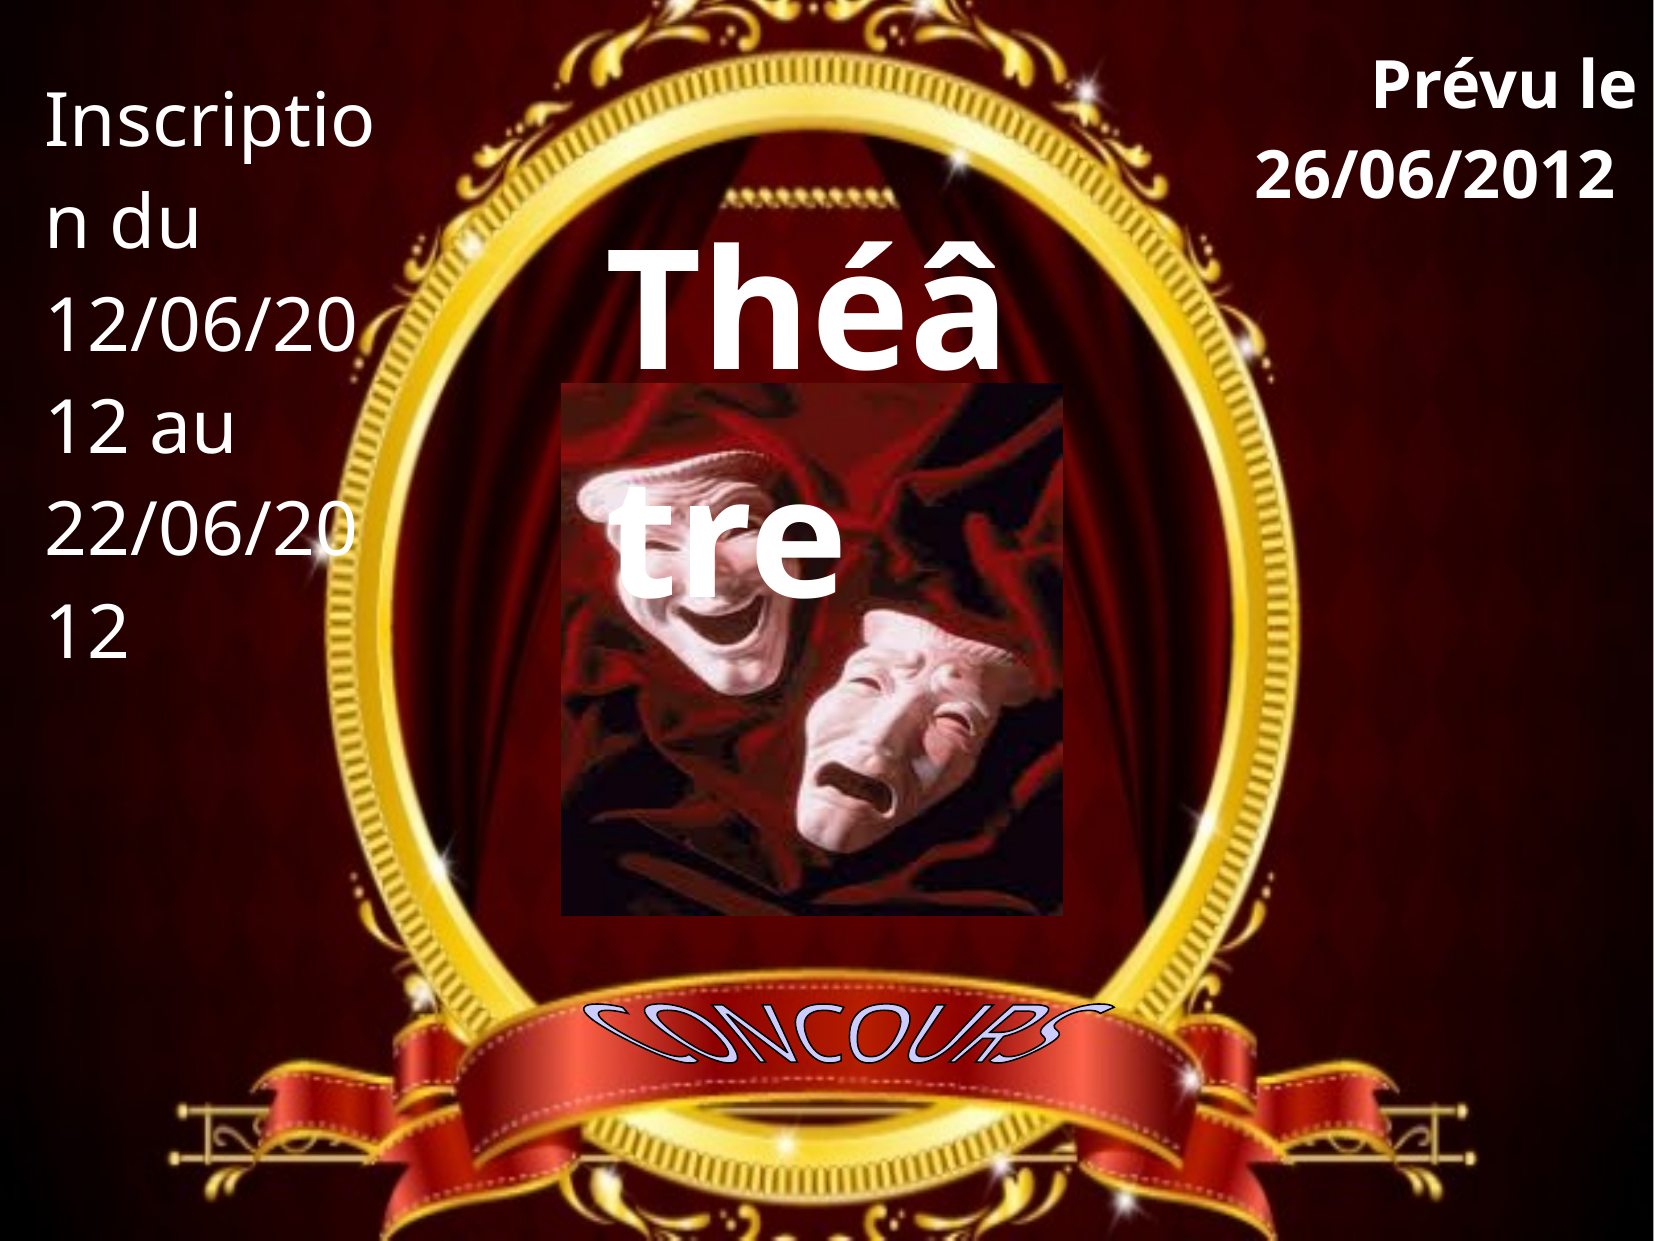

Prévu le 26/06/2012
Inscription du 12/06/2012 au 22/06/2012
 Théâtre
CONCOURS